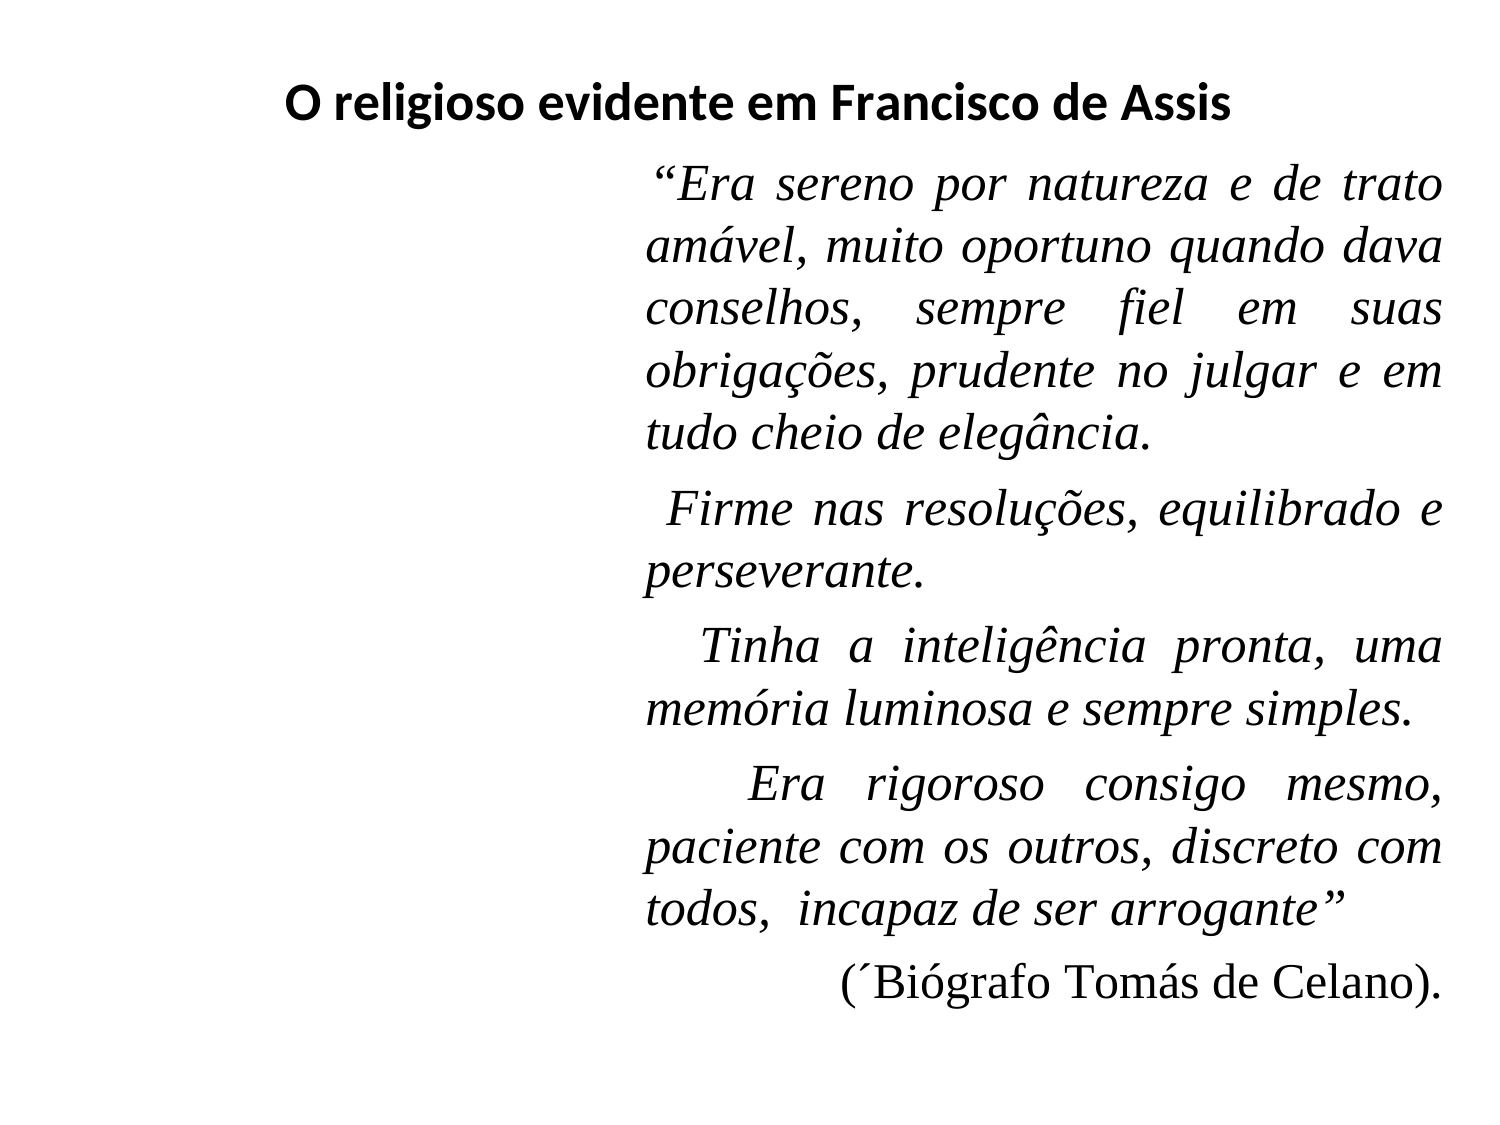

# O religioso evidente em Francisco de Assis
 “Era sereno por natureza e de trato amável, muito oportuno quando dava conselhos, sempre fiel em suas obrigações, prudente no julgar e em tudo cheio de elegância.
 Firme nas resoluções, equilibrado e perseverante.
 Tinha a inteligência pronta, uma memória luminosa e sempre simples.
 Era rigoroso consigo mesmo, paciente com os outros, discreto com todos, incapaz de ser arrogante”
(´Biógrafo Tomás de Celano).